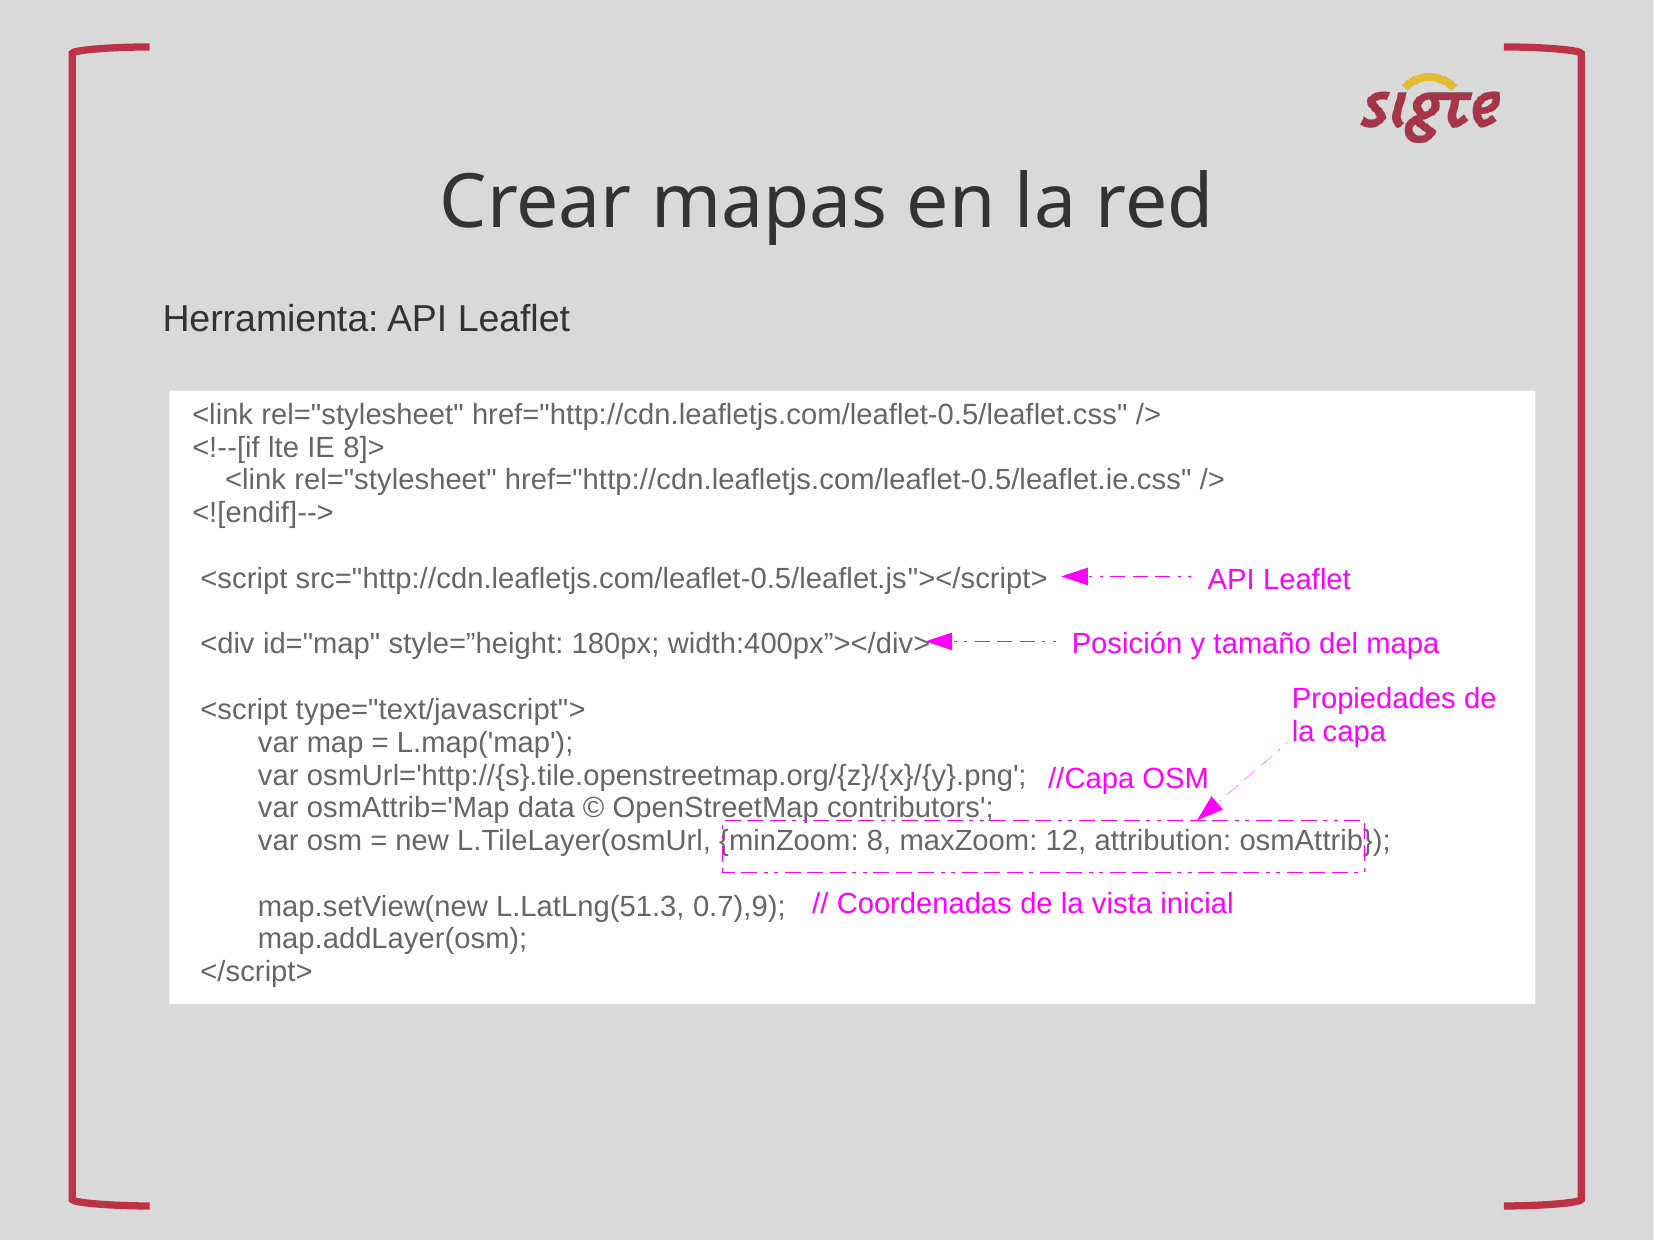

Crear mapas en la red
Herramienta: API Leaflet
 <link rel="stylesheet" href="http://cdn.leafletjs.com/leaflet-0.5/leaflet.css" />
 <!--[if lte IE 8]>
 <link rel="stylesheet" href="http://cdn.leafletjs.com/leaflet-0.5/leaflet.ie.css" />
 <![endif]-->
 <script src="http://cdn.leafletjs.com/leaflet-0.5/leaflet.js"></script>
 <div id="map" style=”height: 180px; width:400px”></div>
 <script type="text/javascript">
	var map = L.map('map');
	var osmUrl='http://{s}.tile.openstreetmap.org/{z}/{x}/{y}.png';
	var osmAttrib='Map data © OpenStreetMap contributors';
	var osm = new L.TileLayer(osmUrl, {minZoom: 8, maxZoom: 12, attribution: osmAttrib});
	map.setView(new L.LatLng(51.3, 0.7),9);
	map.addLayer(osm);
 </script>
API Leaflet
Posición y tamaño del mapa
Propiedades de
la capa
//Capa OSM
// Coordenadas de la vista inicial